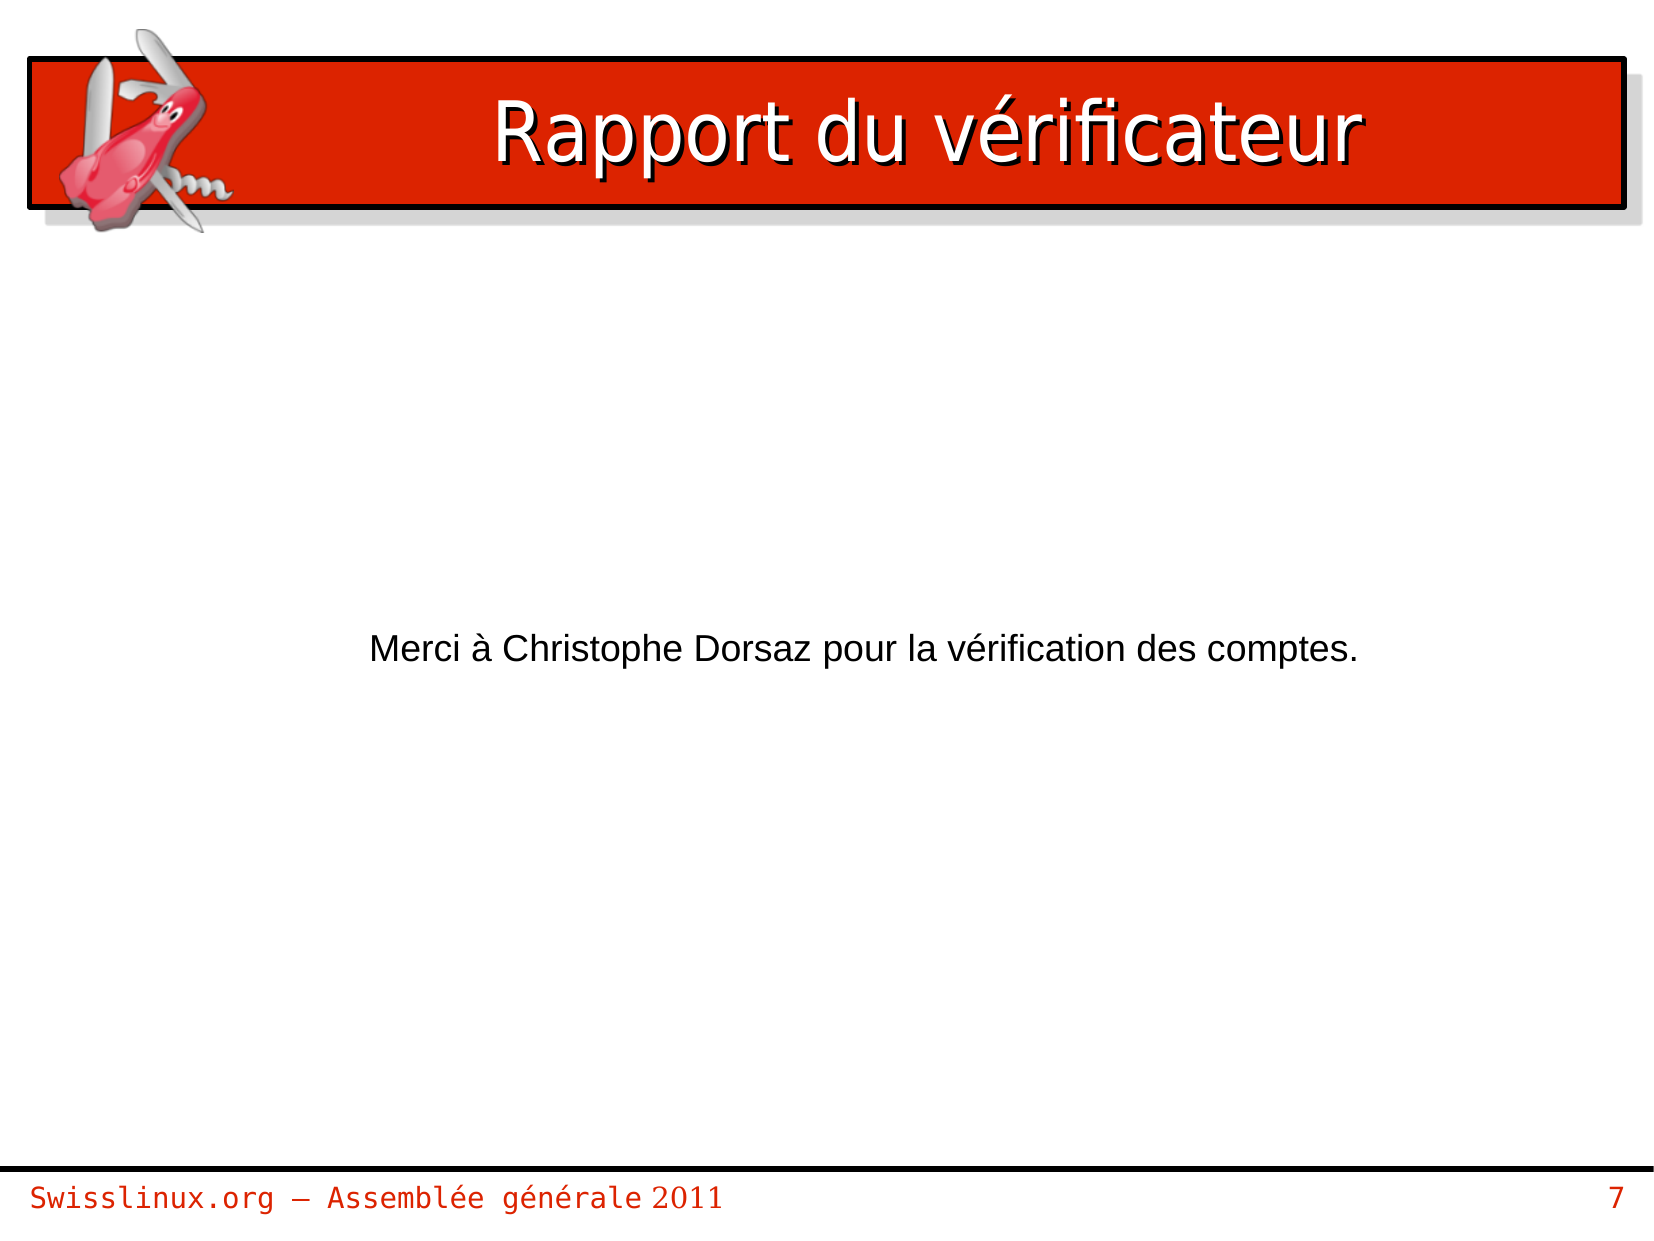

# Rapport du vérificateur
Merci à Christophe Dorsaz pour la vérification des comptes.
26 Janvier 2007
7